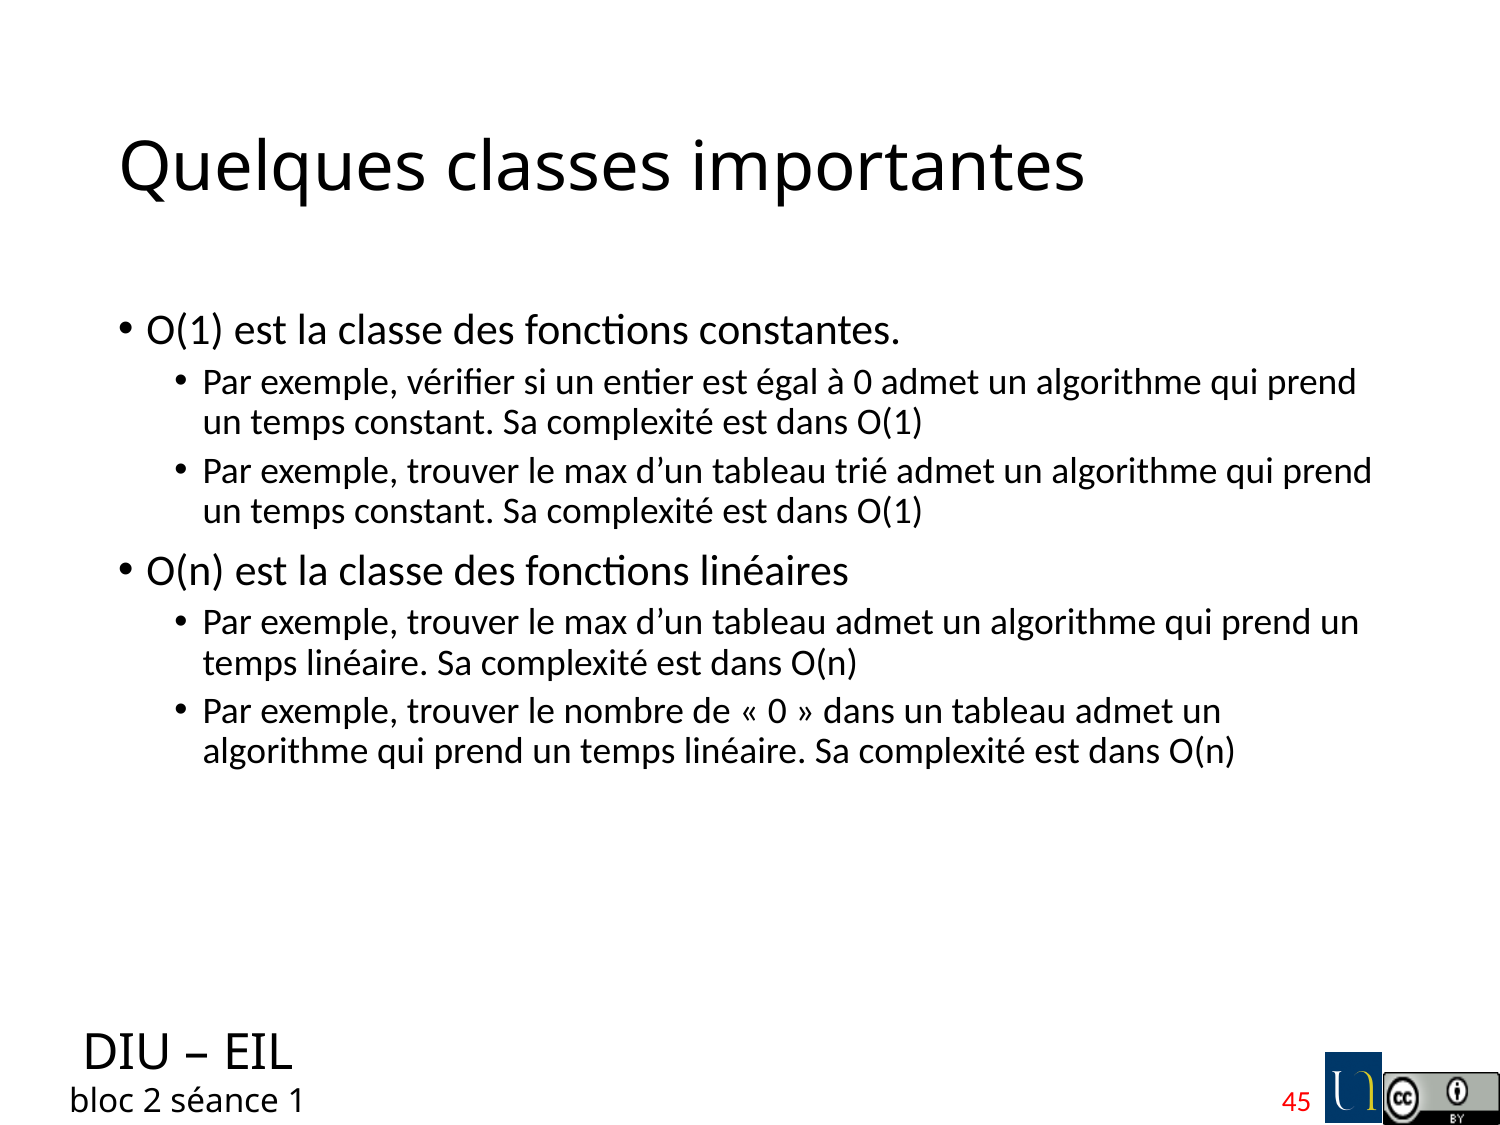

# Quelques classes importantes
O(1) est la classe des fonctions constantes.
Par exemple, vérifier si un entier est égal à 0 admet un algorithme qui prend un temps constant. Sa complexité est dans O(1)
Par exemple, trouver le max d’un tableau trié admet un algorithme qui prend un temps constant. Sa complexité est dans O(1)
O(n) est la classe des fonctions linéaires
Par exemple, trouver le max d’un tableau admet un algorithme qui prend un temps linéaire. Sa complexité est dans O(n)
Par exemple, trouver le nombre de « 0 » dans un tableau admet un algorithme qui prend un temps linéaire. Sa complexité est dans O(n)